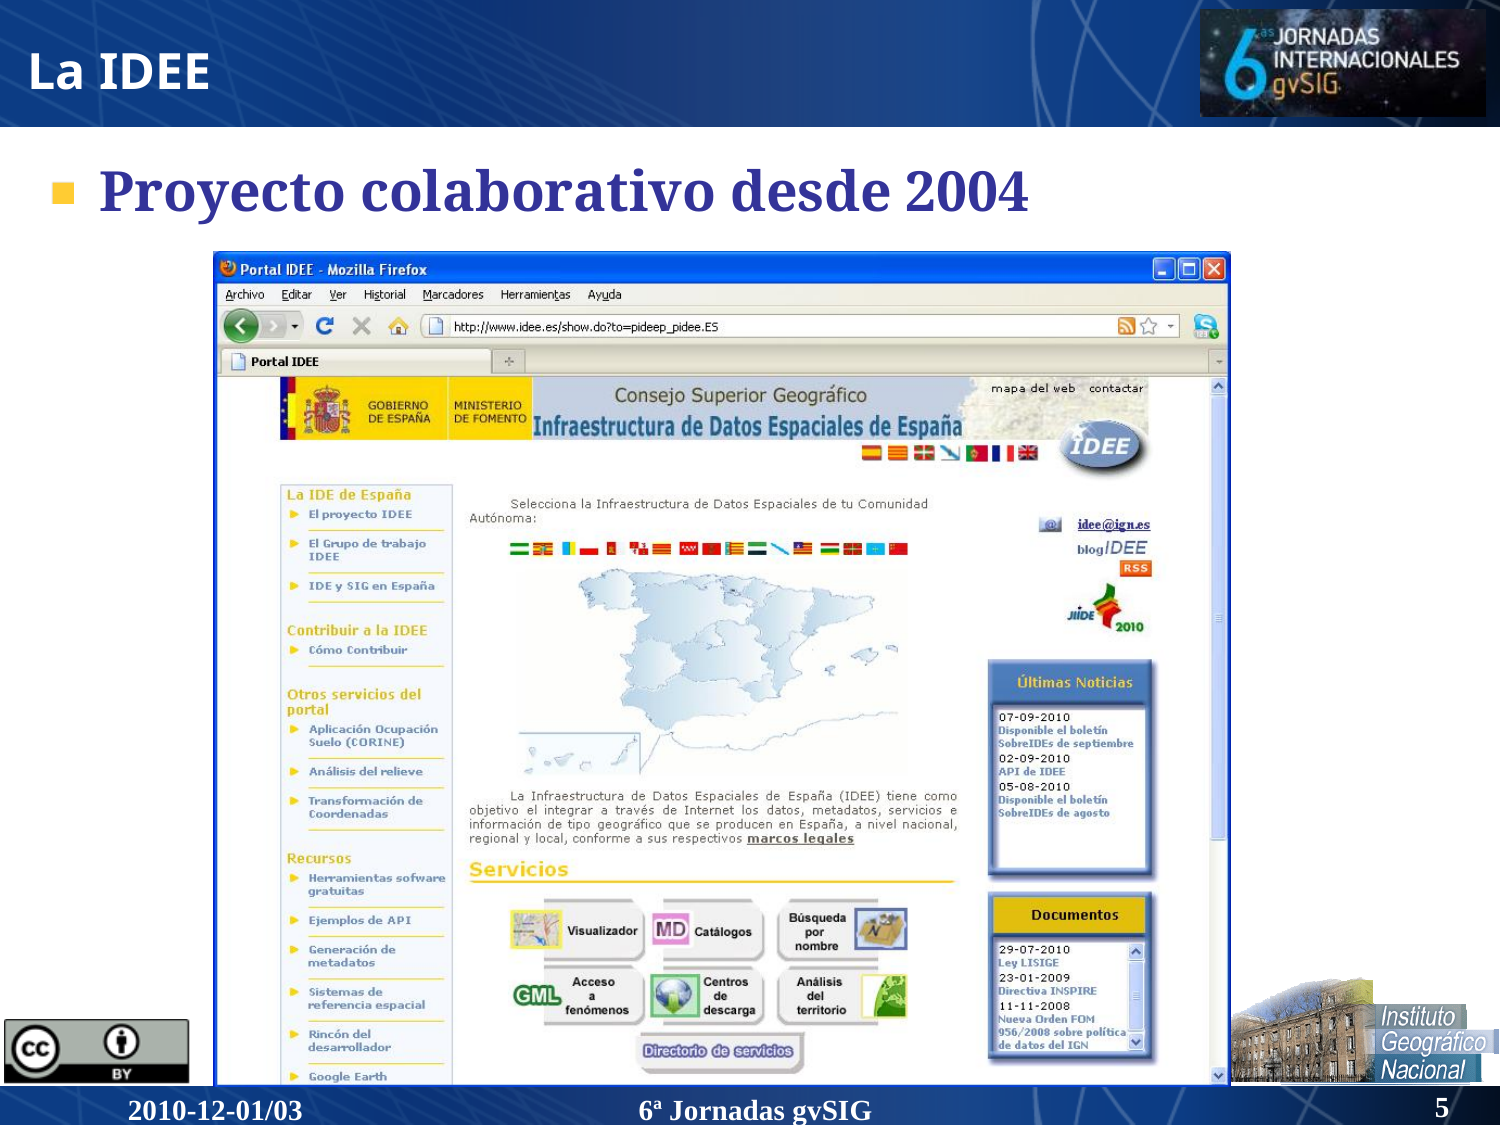

# La IDEE
Proyecto colaborativo desde 2004